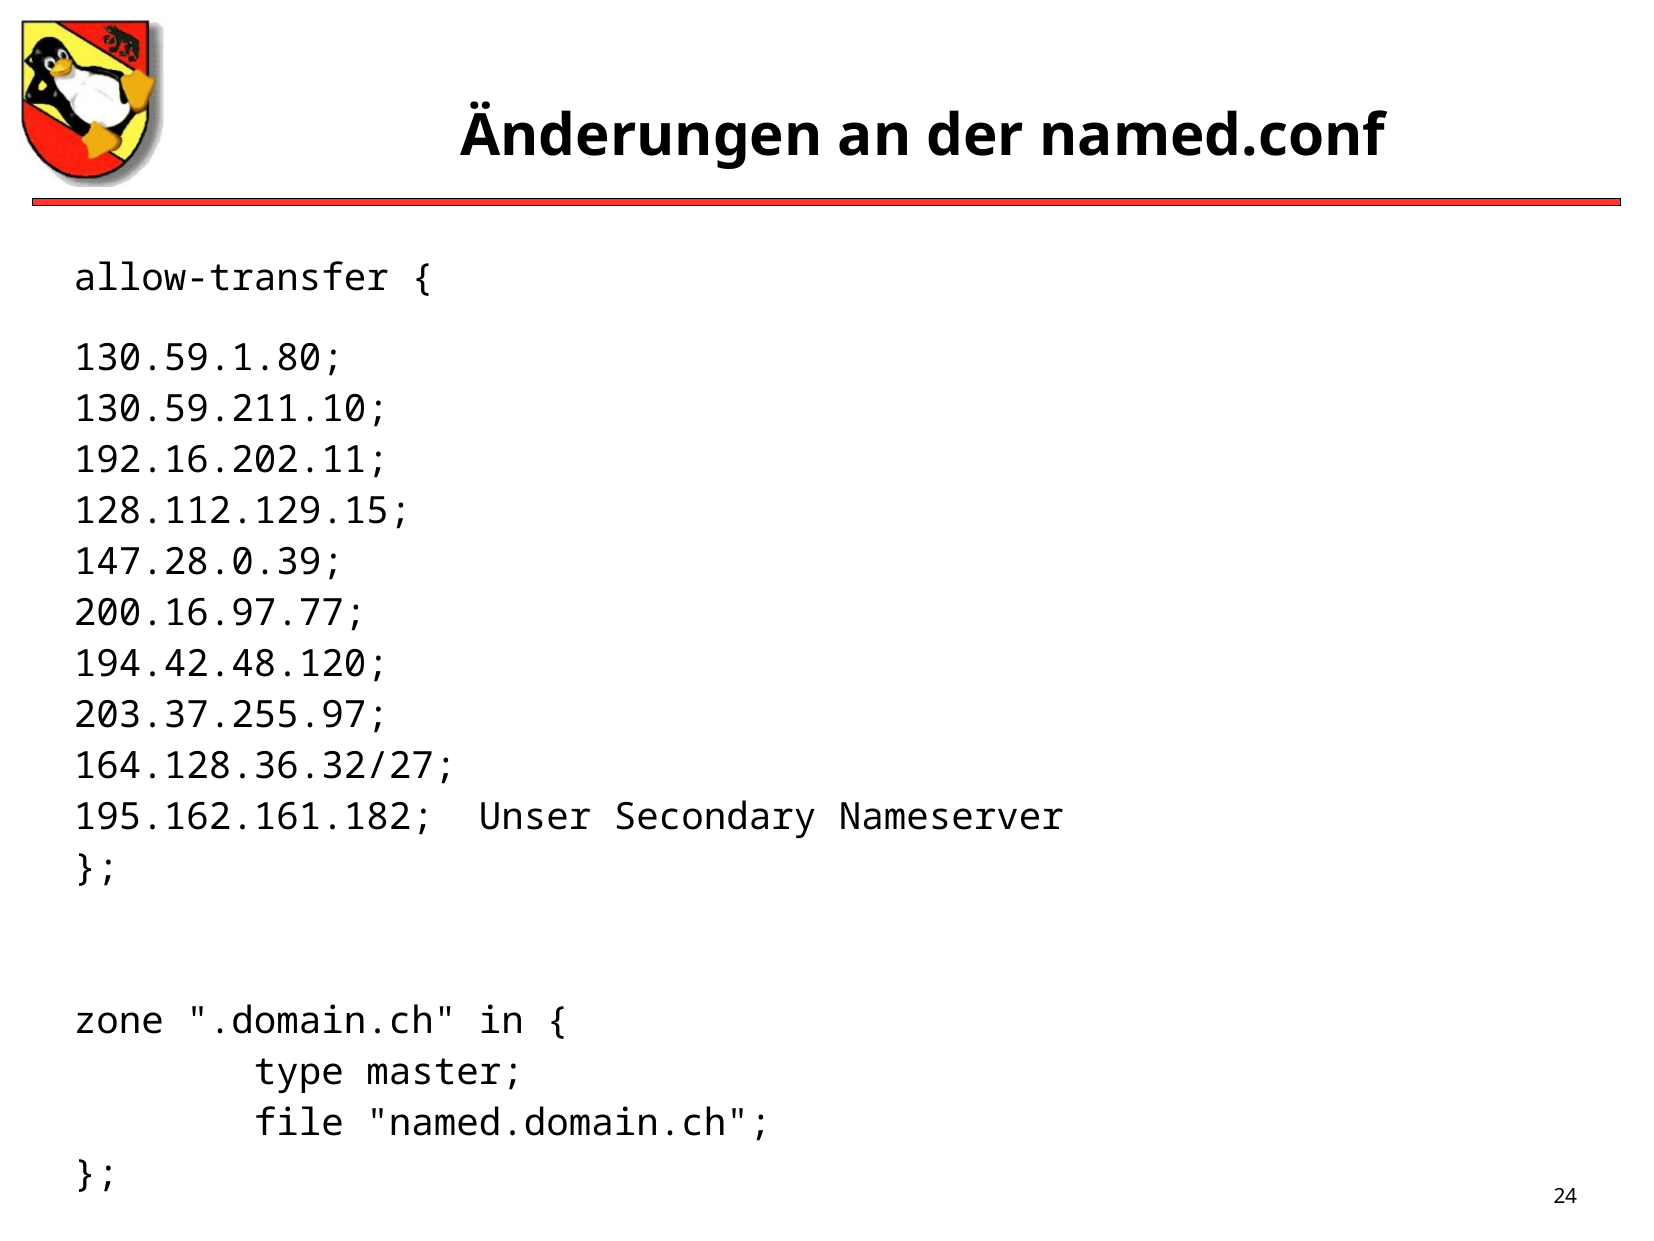

# Änderungen an der named.conf
allow-transfer {
130.59.1.80;
130.59.211.10;
192.16.202.11;
128.112.129.15;
147.28.0.39;
200.16.97.77;
194.42.48.120;
203.37.255.97;
164.128.36.32/27;
195.162.161.182; Unser Secondary Nameserver
};
zone ".domain.ch" in {
 type master;
 file "named.domain.ch";
};